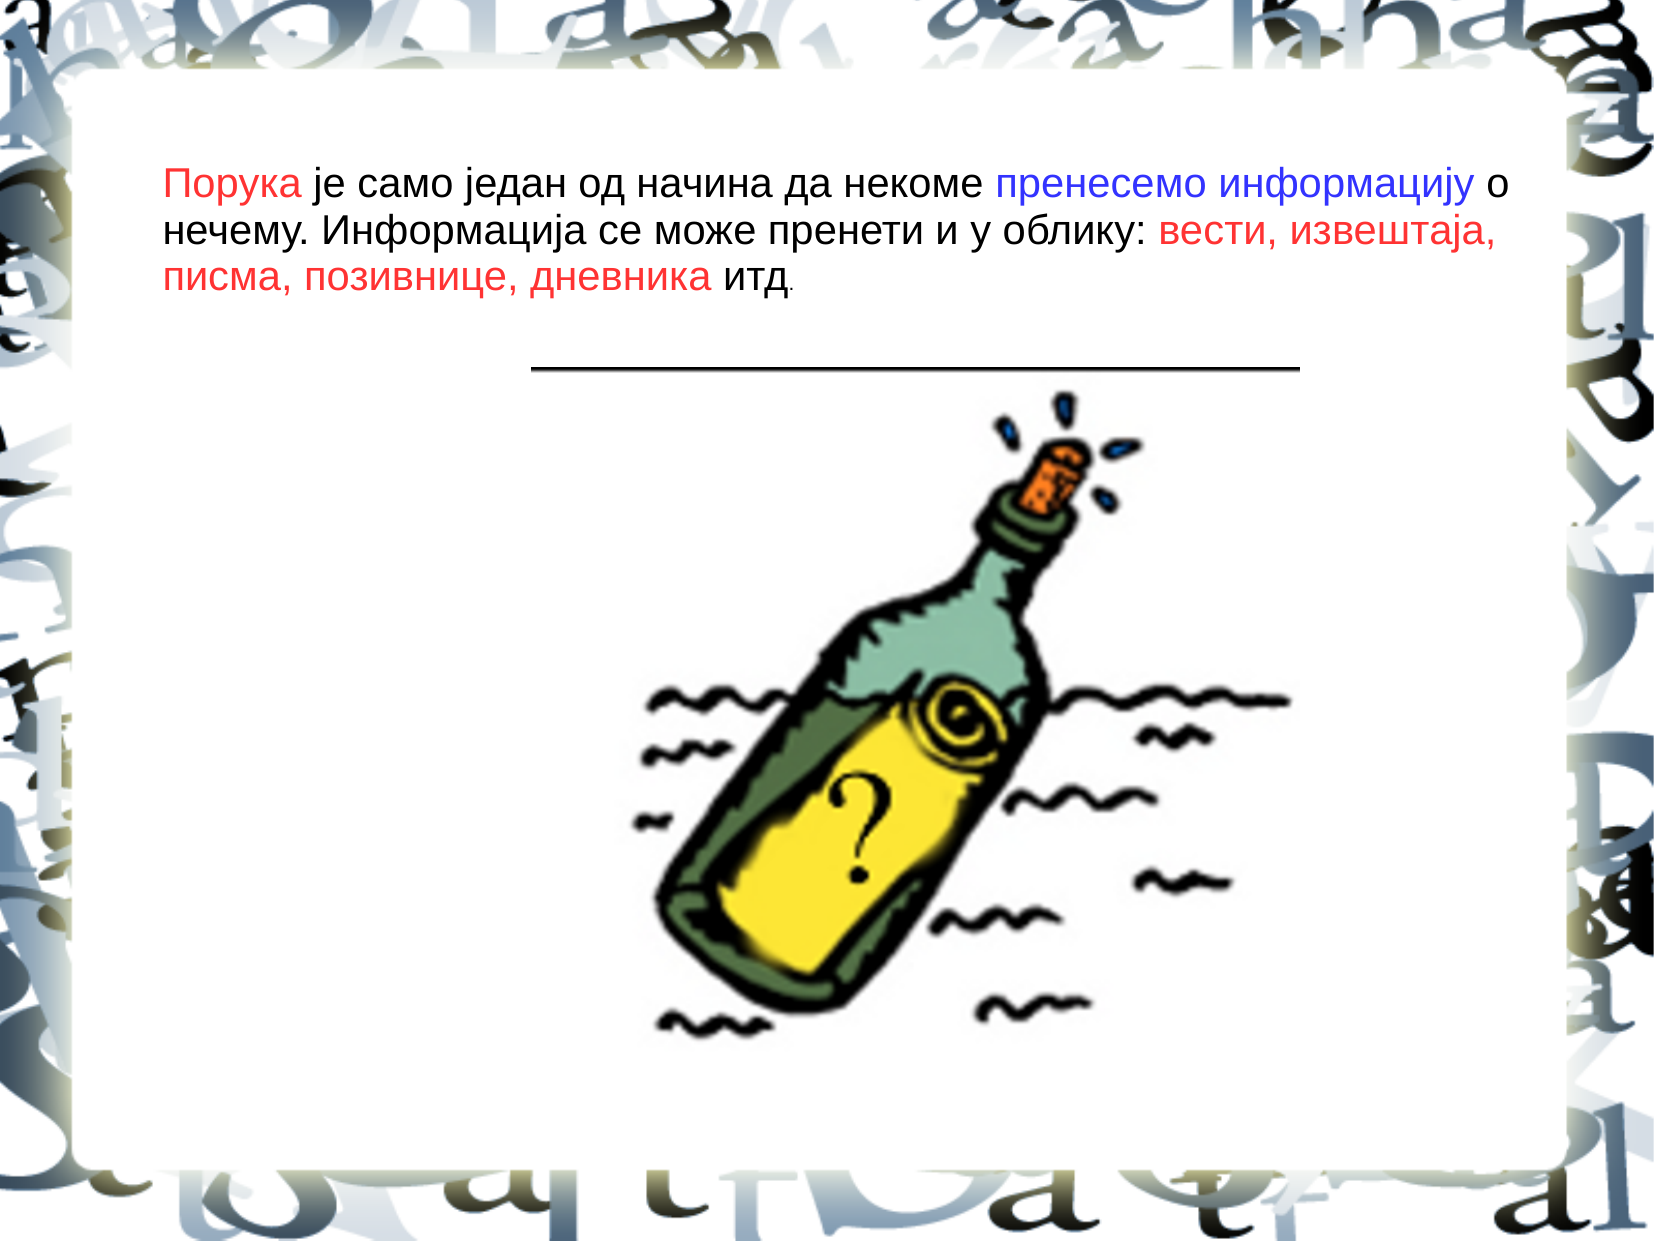

Порука је само један од начина да некоме пренесемо информацију о нечему. Информација се може пренети и у облику: вести, извештаја, писма, позивнице, дневника итд.